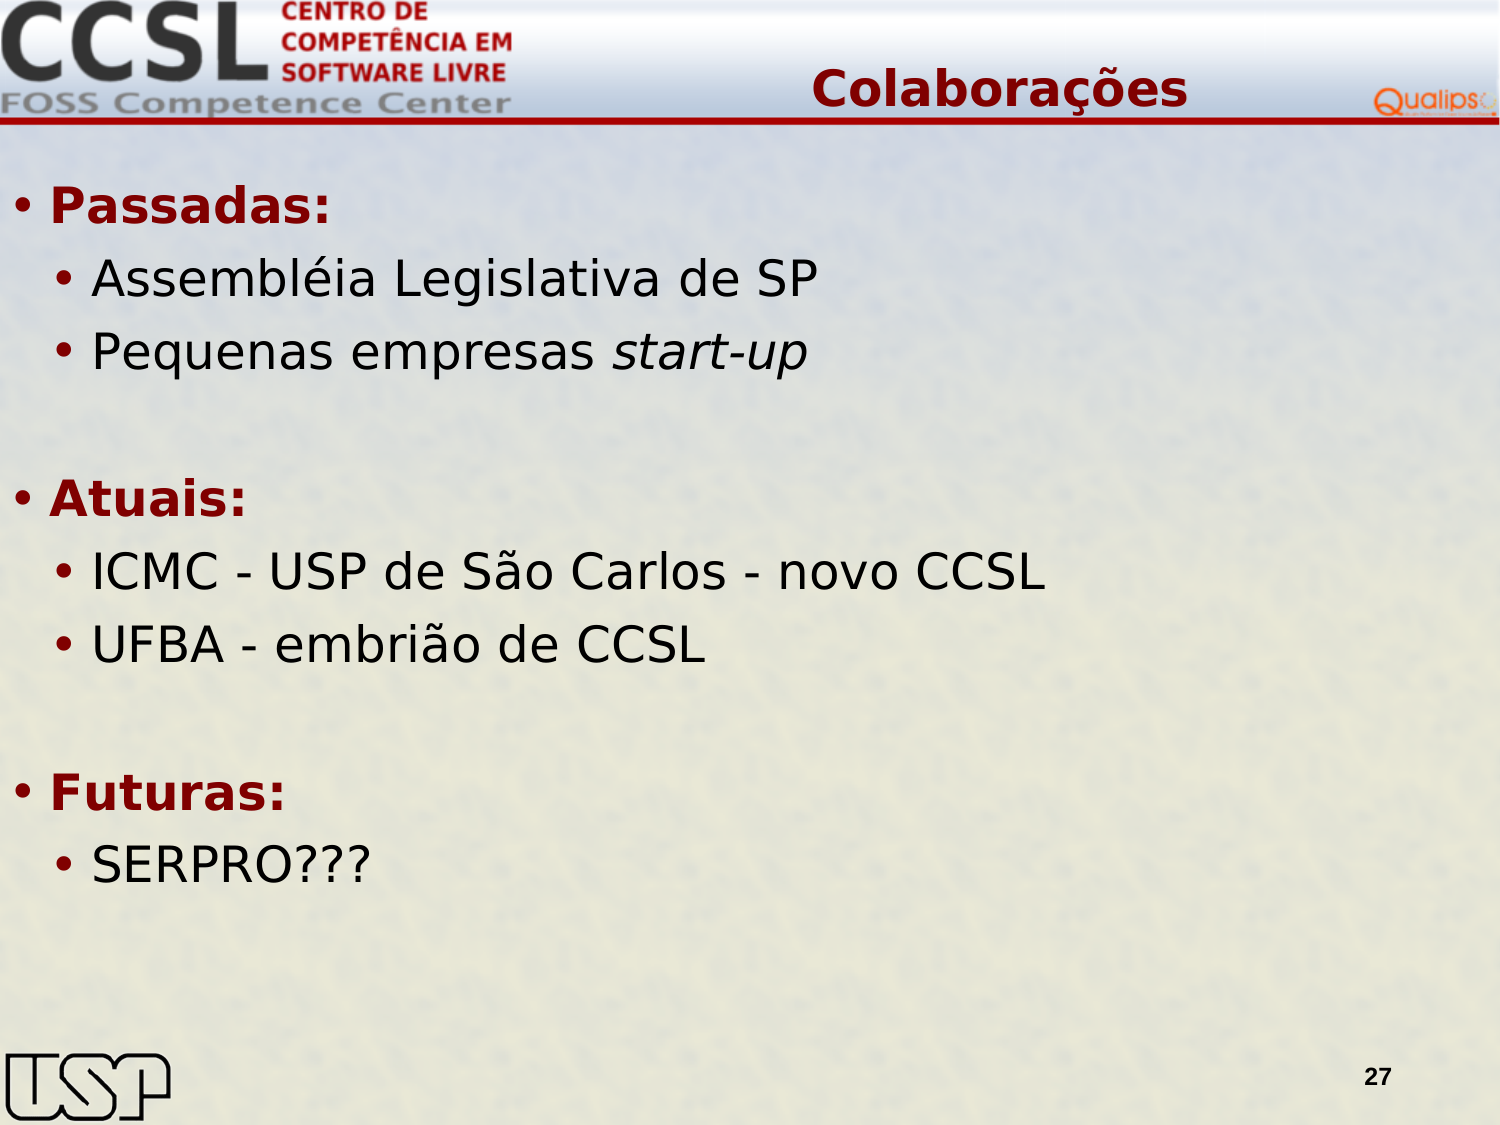

# Colaborações
Passadas:
Assembléia Legislativa de SP
Pequenas empresas start-up
Atuais:
ICMC - USP de São Carlos - novo CCSL
UFBA - embrião de CCSL
Futuras:
SERPRO???